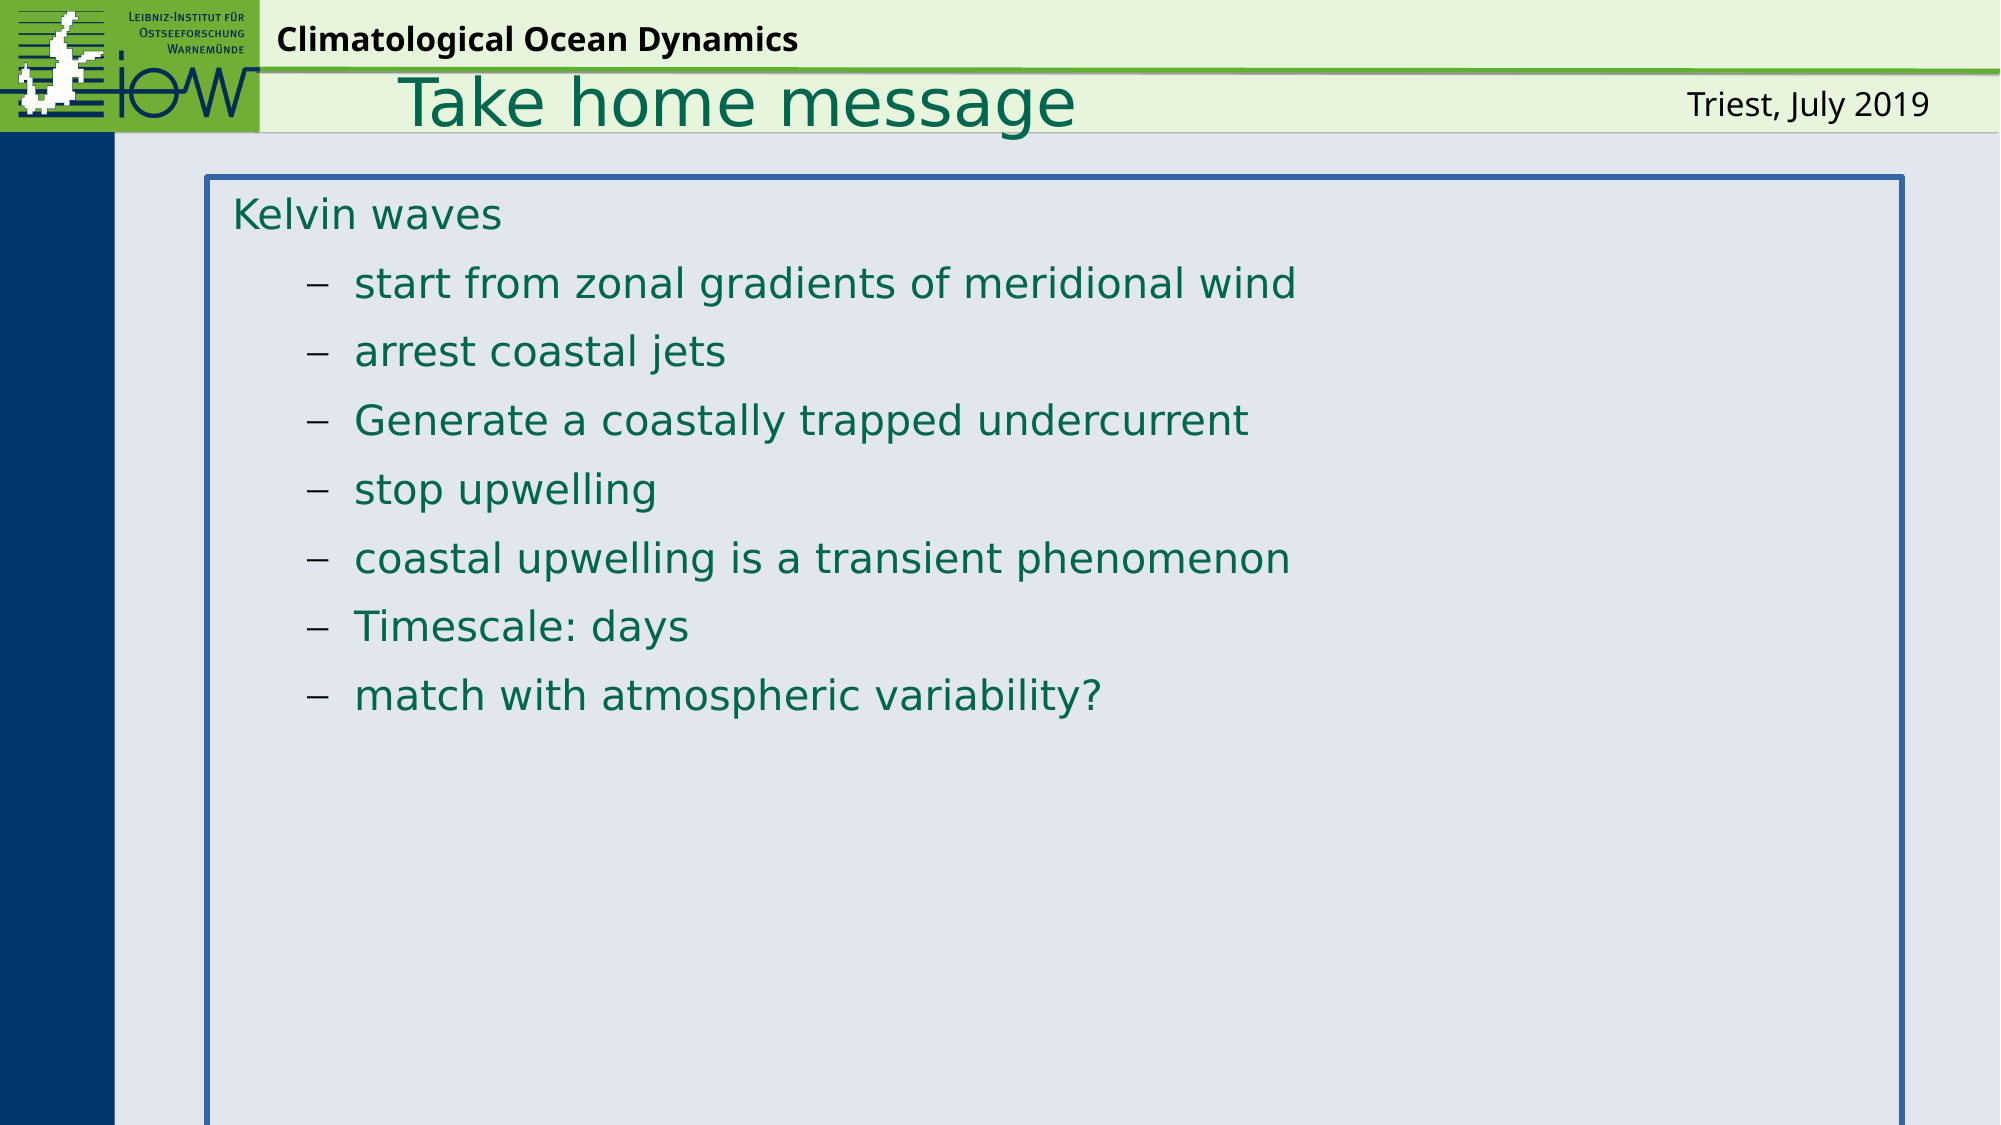

Take home message
Kelvin waves
start from zonal gradients of meridional wind
arrest coastal jets
Generate a coastally trapped undercurrent
stop upwelling
coastal upwelling is a transient phenomenon
Timescale: days
match with atmospheric variability?